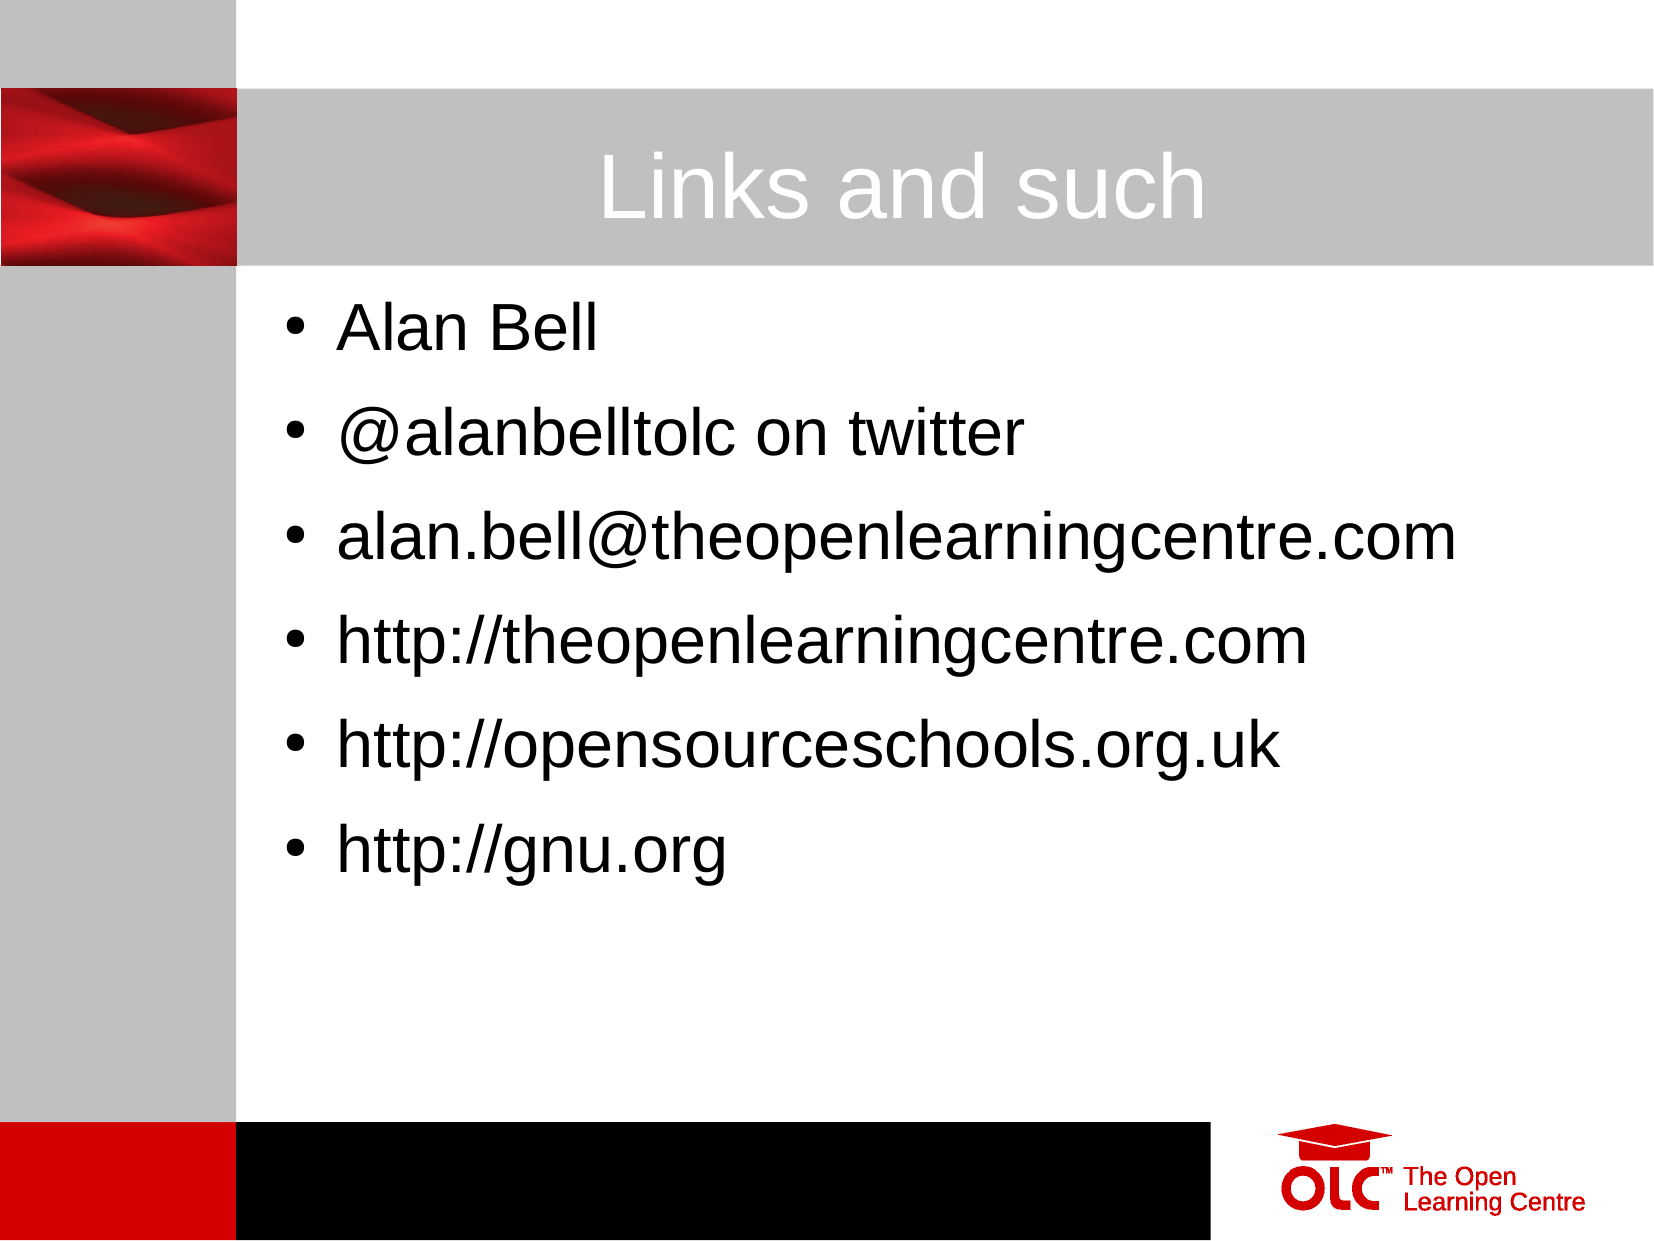

# Links and such
Alan Bell
@alanbelltolc on twitter
alan.bell@theopenlearningcentre.com
http://theopenlearningcentre.com
http://opensourceschools.org.uk
http://gnu.org